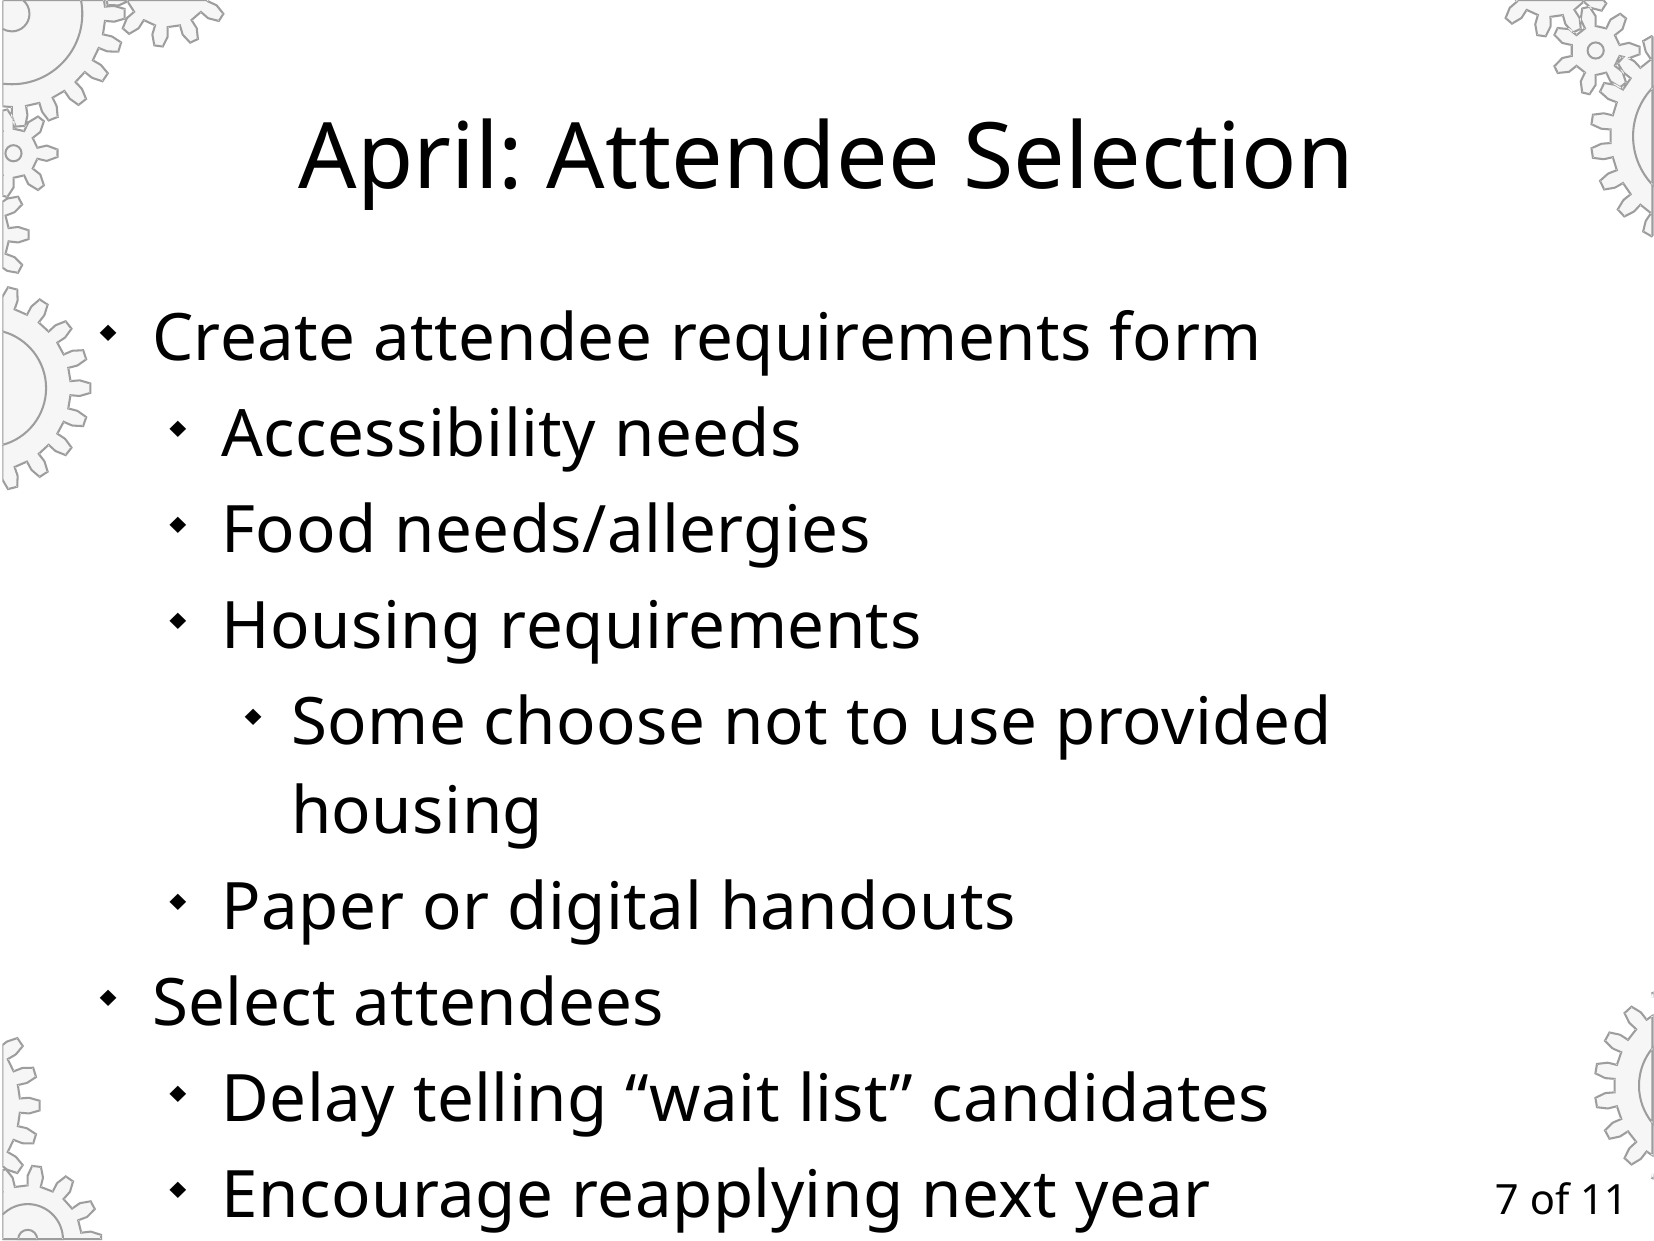

# April: Attendee Selection
Create attendee requirements form
Accessibility needs
Food needs/allergies
Housing requirements
Some choose not to use provided housing
Paper or digital handouts
Select attendees
Delay telling “wait list” candidates
Encourage reapplying next year